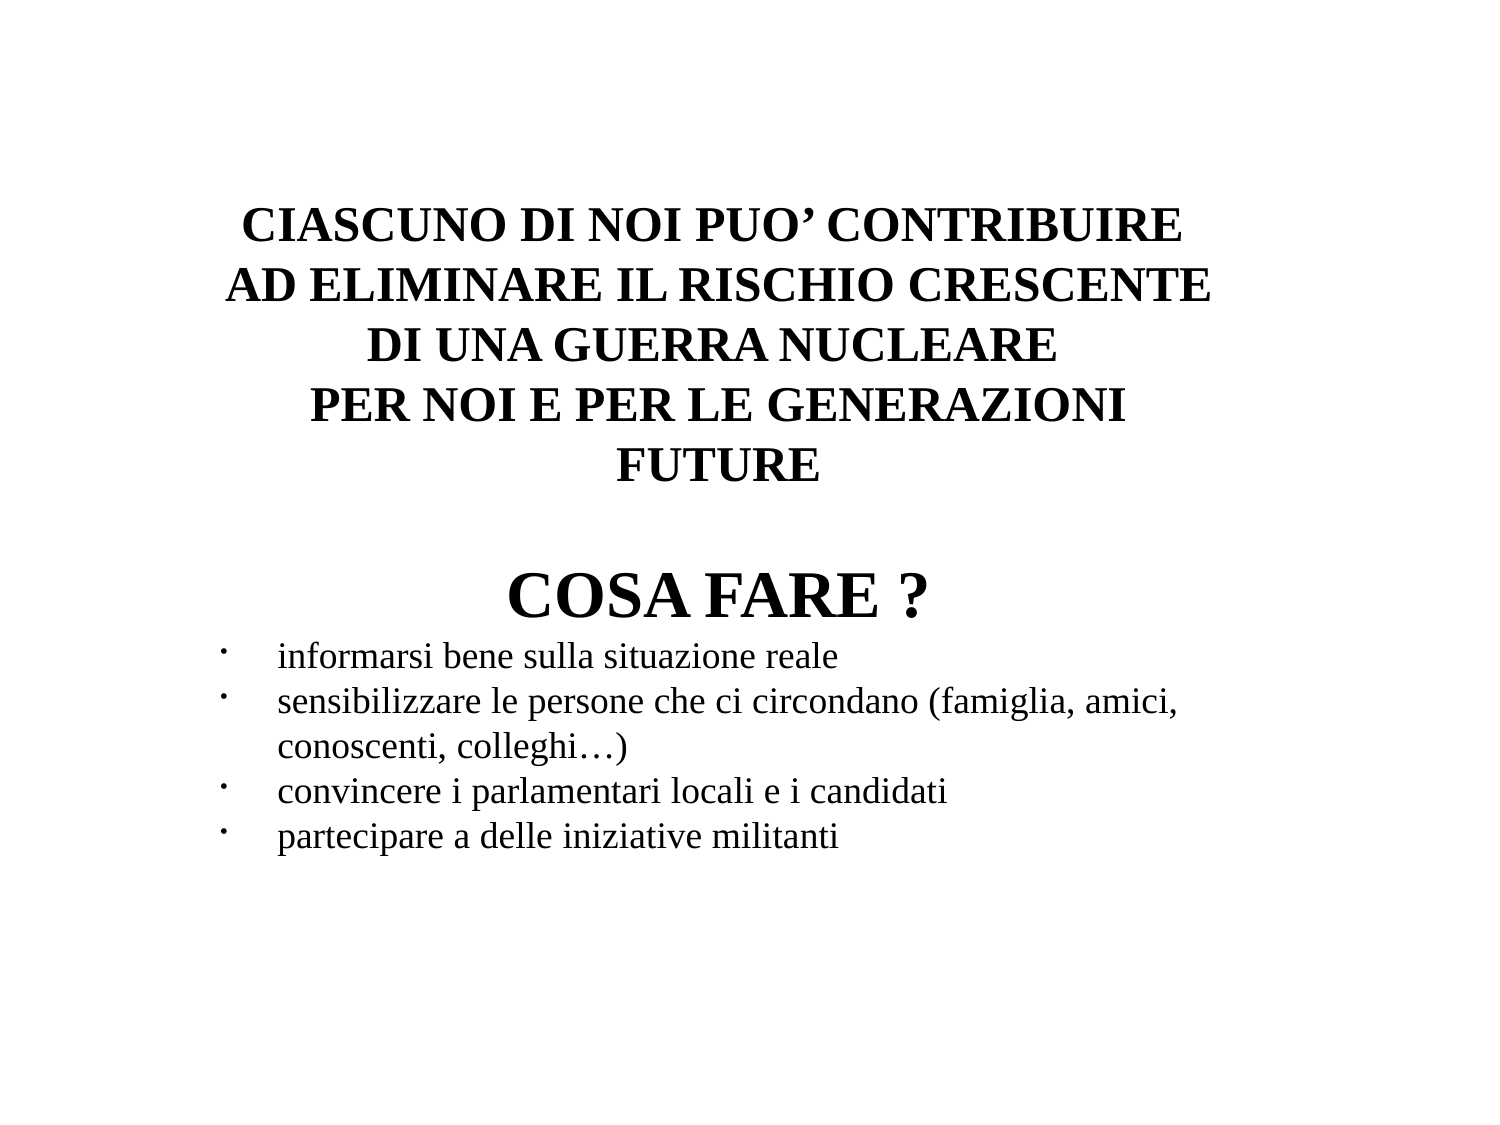

CIASCUNO DI NOI PUO’ CONTRIBUIRE
AD ELIMINARE IL RISCHIO CRESCENTE
DI UNA GUERRA NUCLEARE
PER NOI E PER LE GENERAZIONI FUTURE
COSA FARE ?
informarsi bene sulla situazione reale
sensibilizzare le persone che ci circondano (famiglia, amici, conoscenti, colleghi…)
convincere i parlamentari locali e i candidati
partecipare a delle iniziative militanti